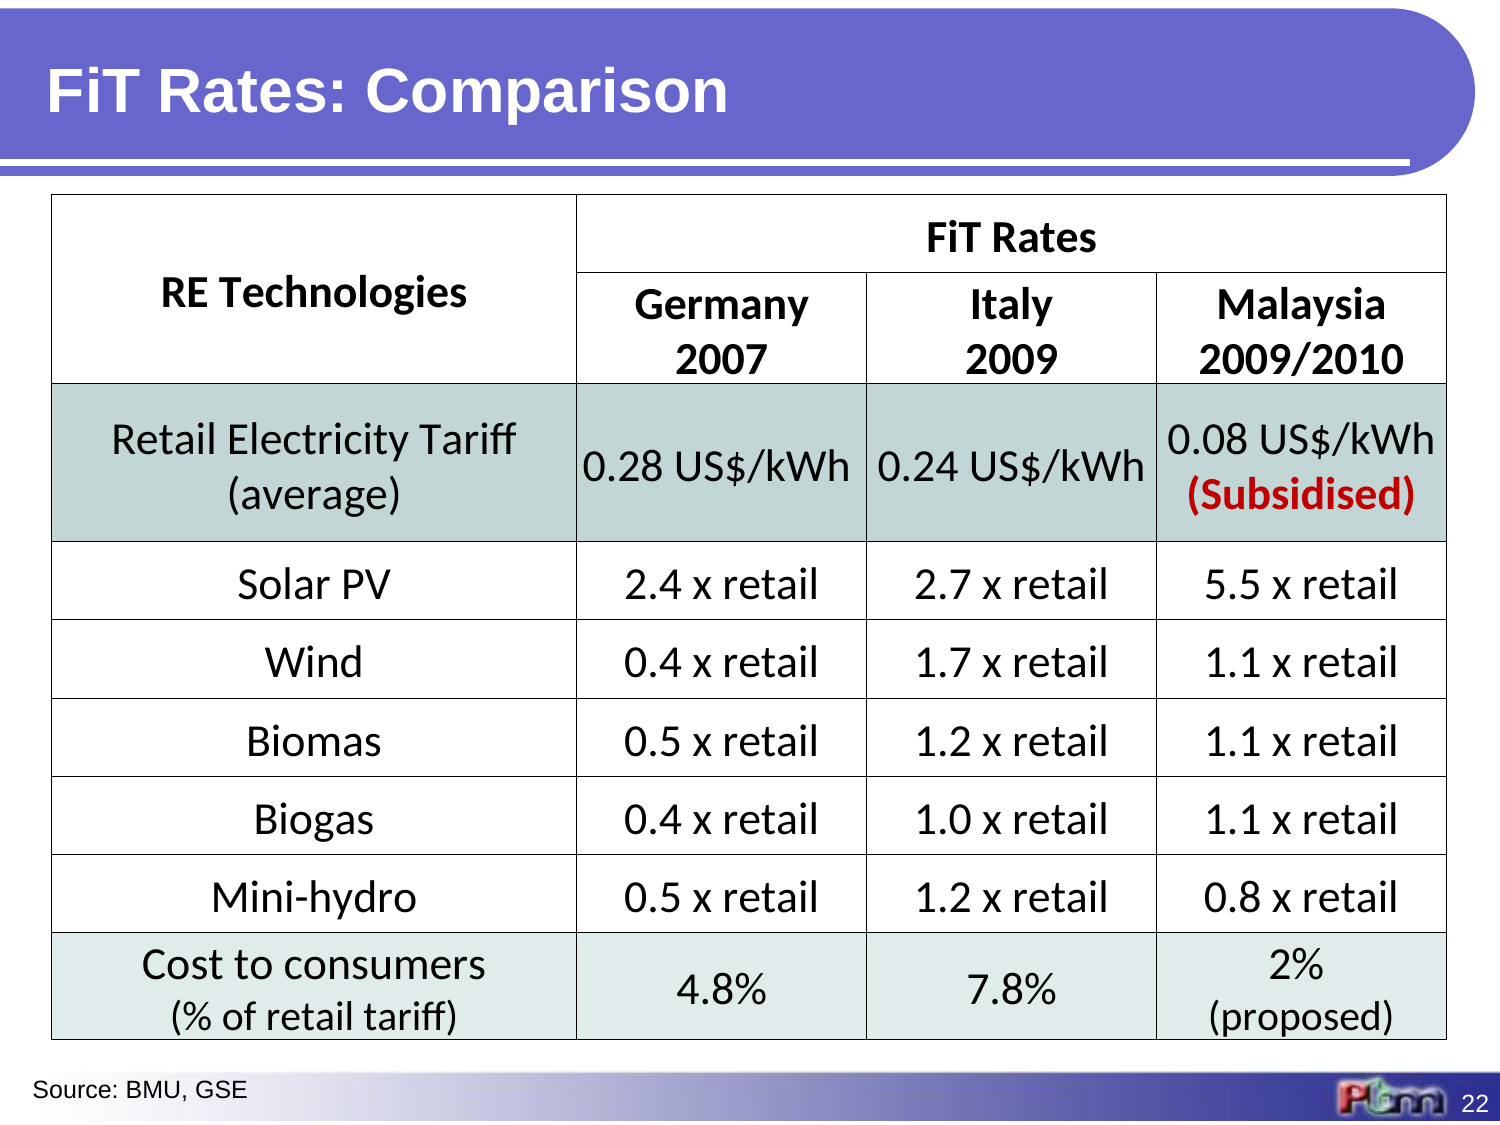

# FiT Rates: Comparison
| RE Technologies | FiT Rates | | |
| --- | --- | --- | --- |
| | Germany 2007 | Italy 2009 | Malaysia 2009/2010 |
| Retail Electricity Tariff (average) | 0.28 US$/kWh | 0.24 US$/kWh | 0.08 US$/kWh (Subsidised) |
| Solar PV | 2.4 x retail | 2.7 x retail | 5.5 x retail |
| Wind | 0.4 x retail | 1.7 x retail | 1.1 x retail |
| Biomas | 0.5 x retail | 1.2 x retail | 1.1 x retail |
| Biogas | 0.4 x retail | 1.0 x retail | 1.1 x retail |
| Mini-hydro | 0.5 x retail | 1.2 x retail | 0.8 x retail |
| Cost to consumers (% of retail tariff) | 4.8% | 7.8% | 2% (proposed) |
Source: BMU, GSE